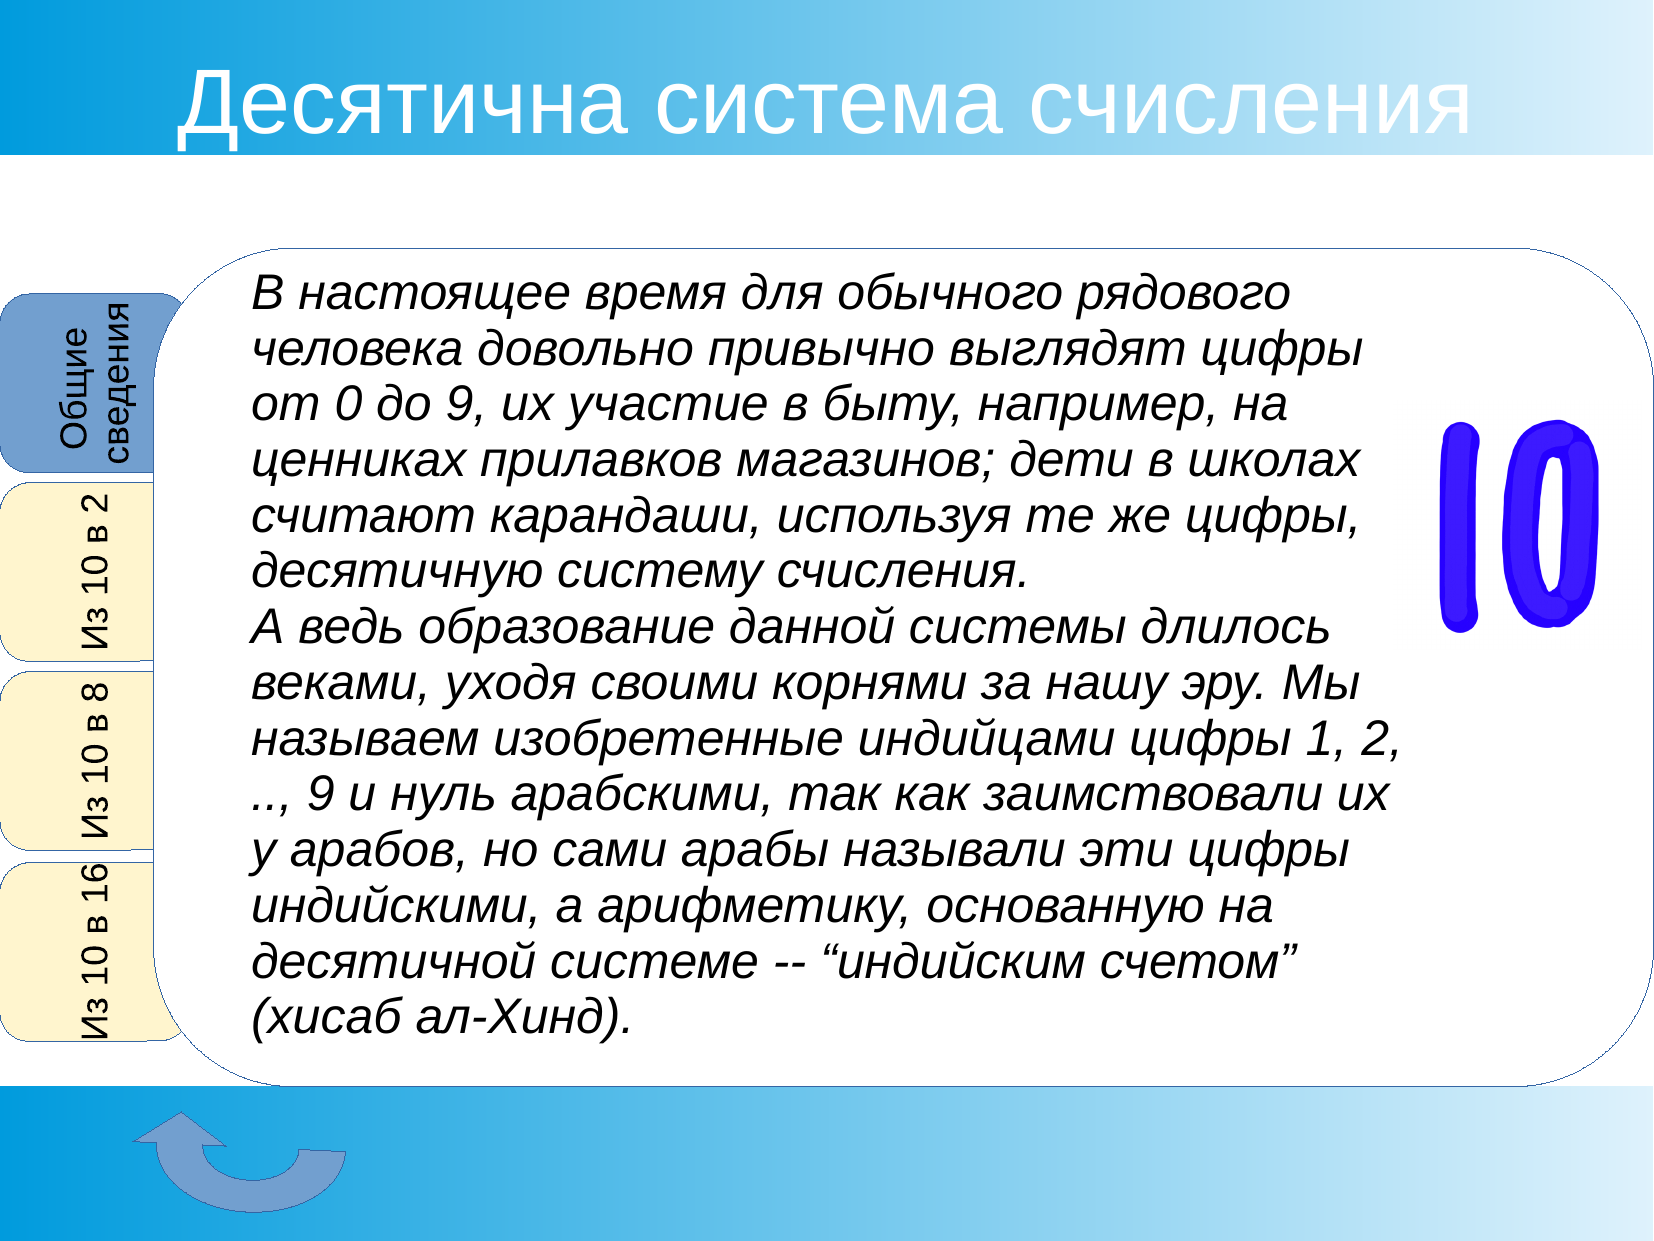

# Десятична система счисления
В настоящее время для обычного рядового человека довольно привычно выглядят цифры от 0 до 9, их участие в быту, например, на ценниках прилавков магазинов; дети в школах считают карандаши, используя те же цифры, десятичную систему счисления.
А ведь образование данной системы длилось веками, уходя своими корнями за нашу эру. Мы называем изобретенные индийцами цифры 1, 2, .., 9 и нуль арабскими, так как заимствовали их у арабов, но сами арабы называли эти цифры индийскими, а арифметику, основанную на десятичной системе -- “индийским счетом” (хисаб ал-Хинд).
Общие
сведения
Общие
сведения
Из 10 в 2
Из 10 в 8
Из 10 в 16